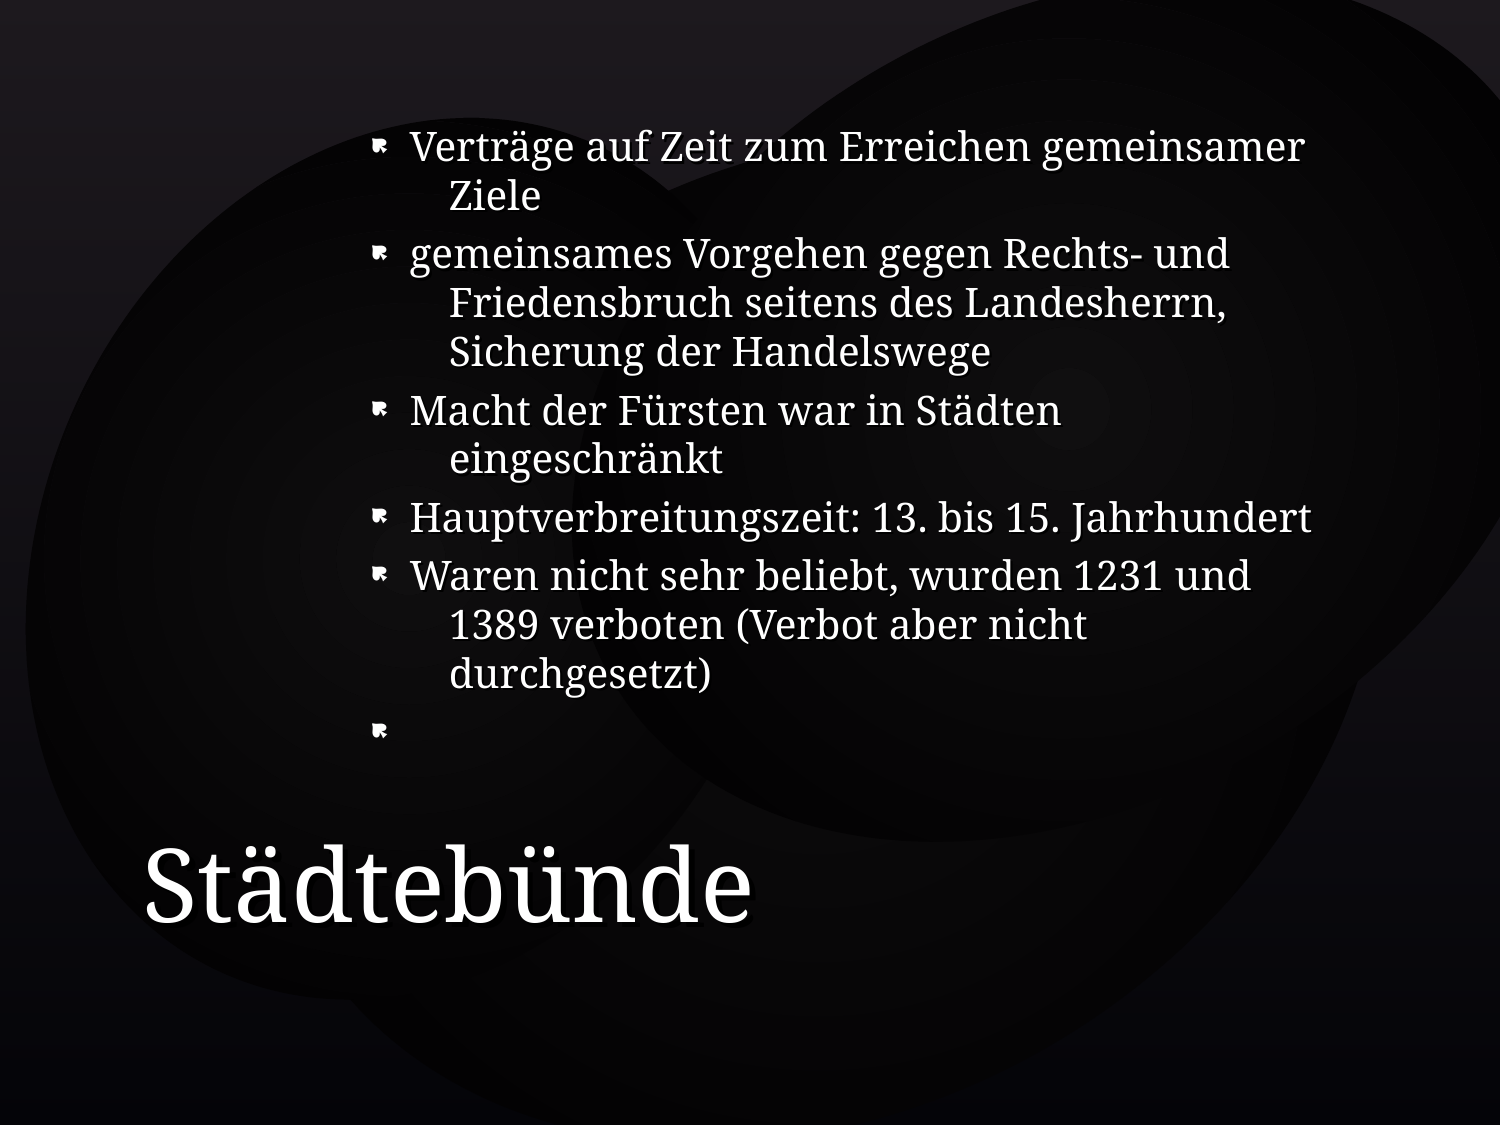

# Verträge auf Zeit zum Erreichen gemeinsamer Ziele
gemeinsames Vorgehen gegen Rechts- und Friedensbruch seitens des Landesherrn, Sicherung der Handelswege
Macht der Fürsten war in Städten eingeschränkt
Hauptverbreitungszeit: 13. bis 15. Jahrhundert
Waren nicht sehr beliebt, wurden 1231 und 1389 verboten (Verbot aber nicht durchgesetzt)
Städtebünde